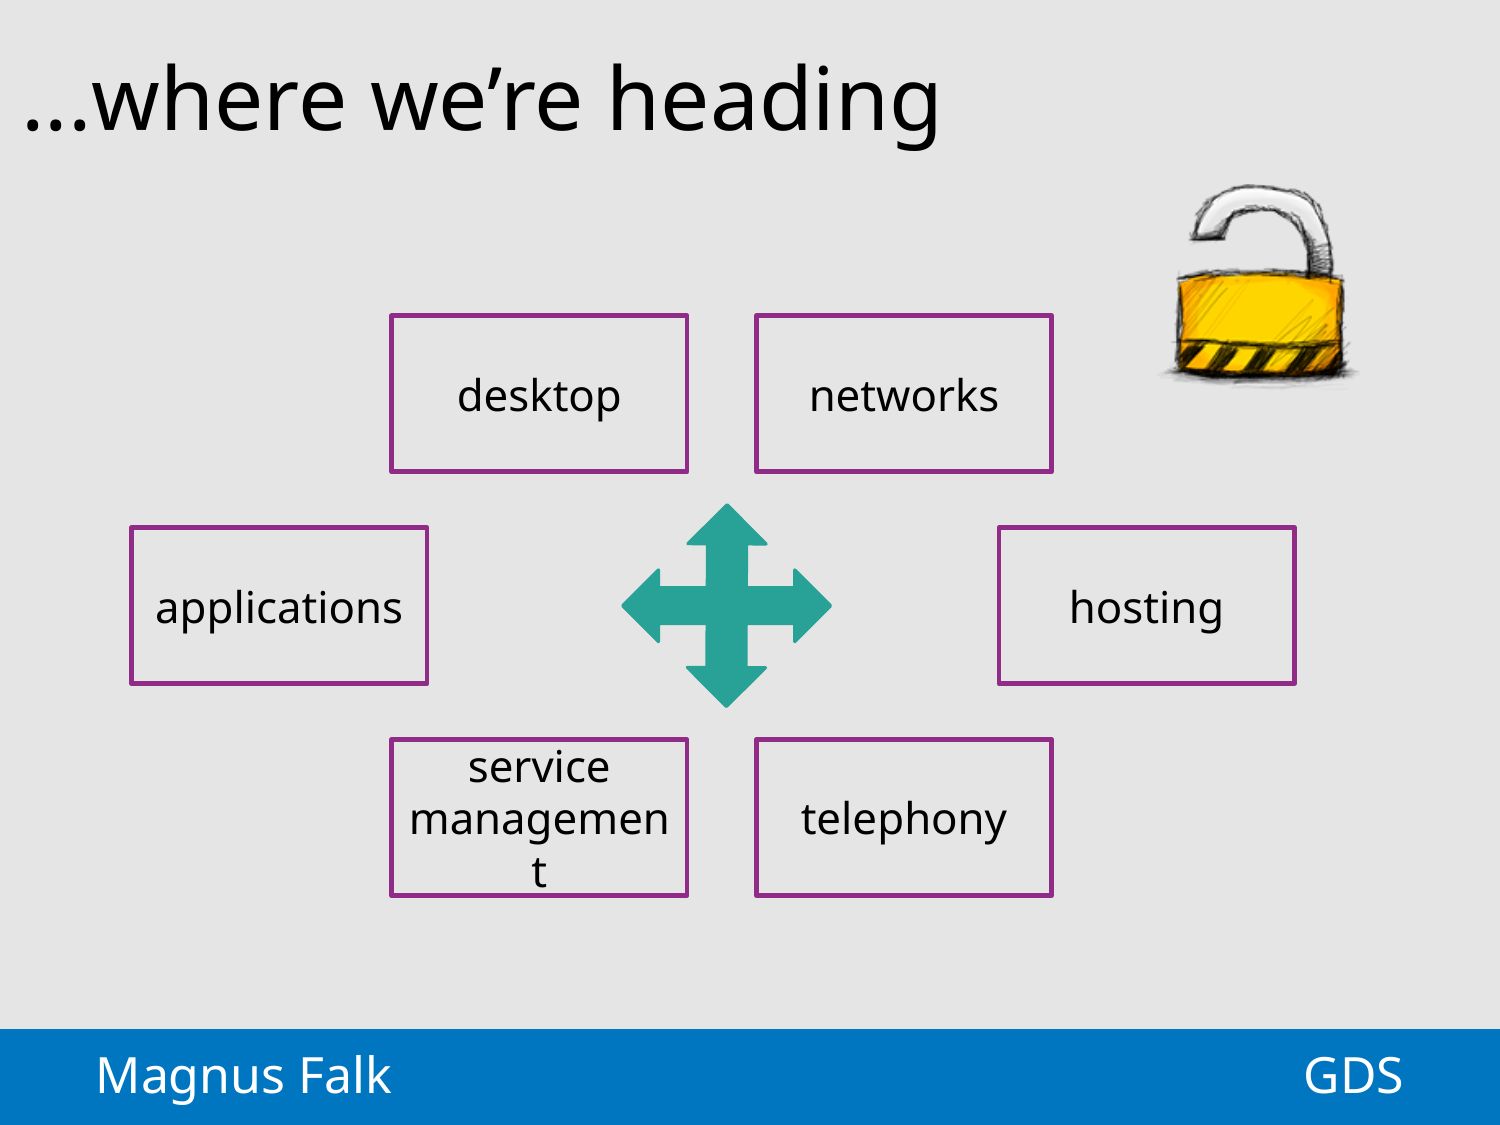

...where we’re heading
desktop
networks
applications
hosting
service management
telephony
Magnus Falk
GDS